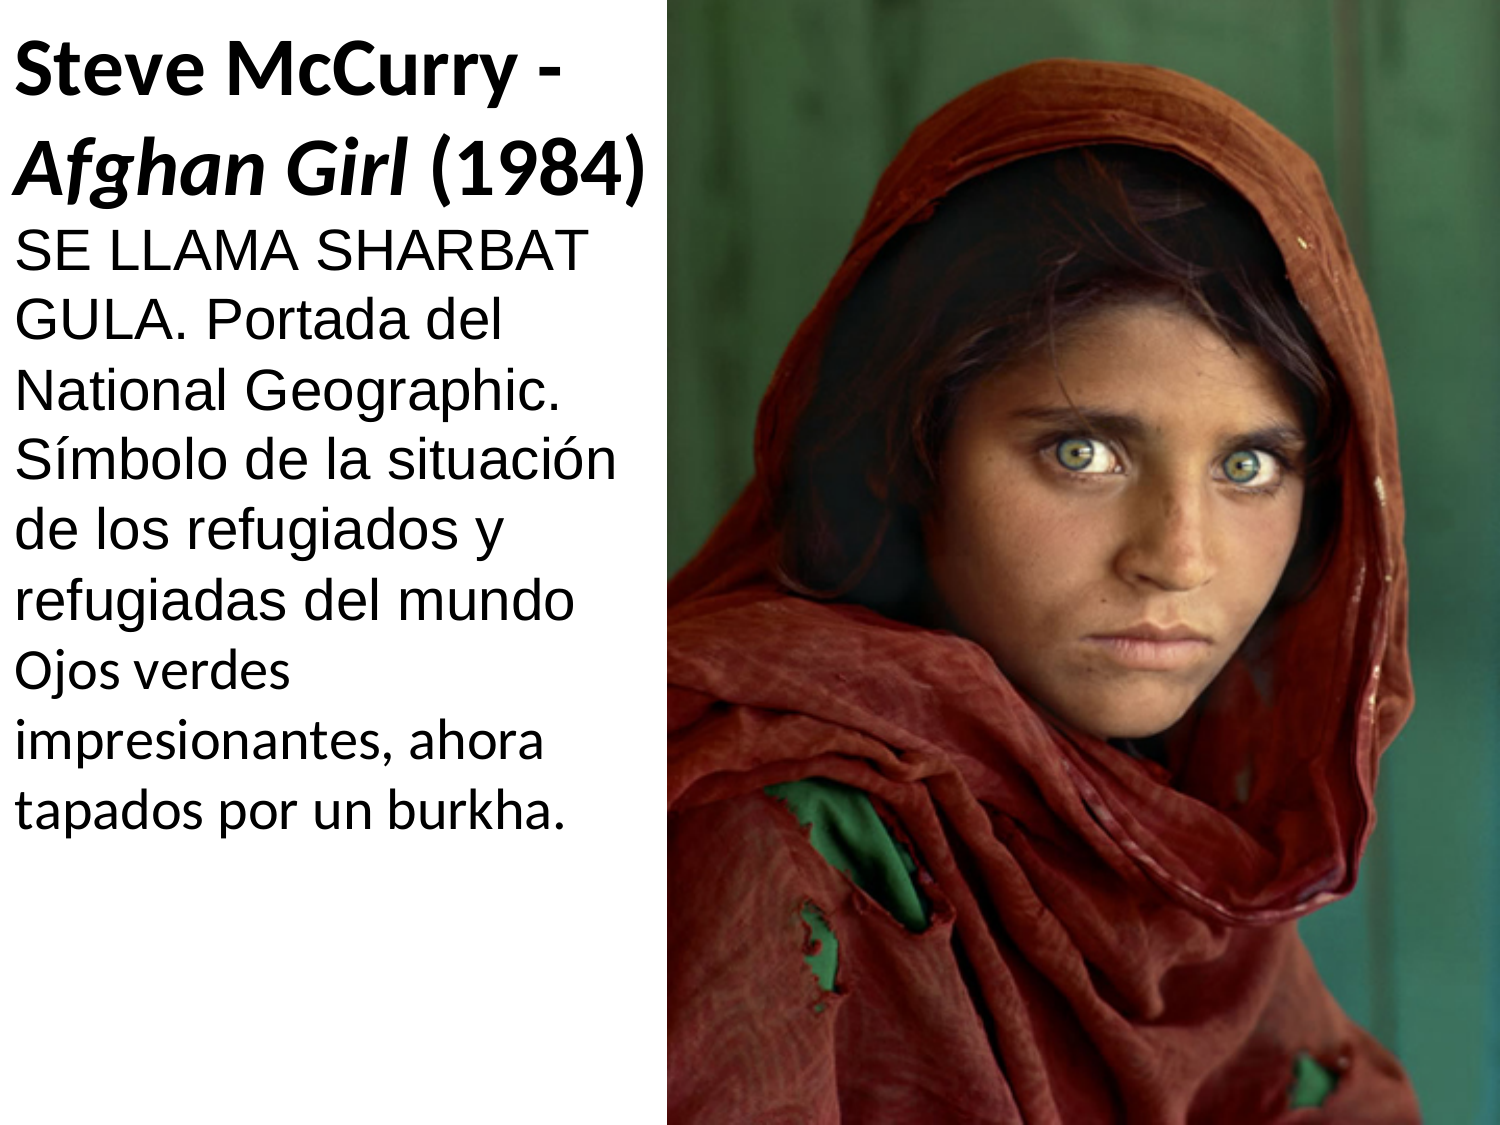

Steve McCurry - Afghan Girl (1984)
SE LLAMA SHARBAT GULA. Portada del National Geographic. Símbolo de la situación de los refugiados y refugiadas del mundo
Ojos verdes impresionantes, ahora tapados por un burkha.